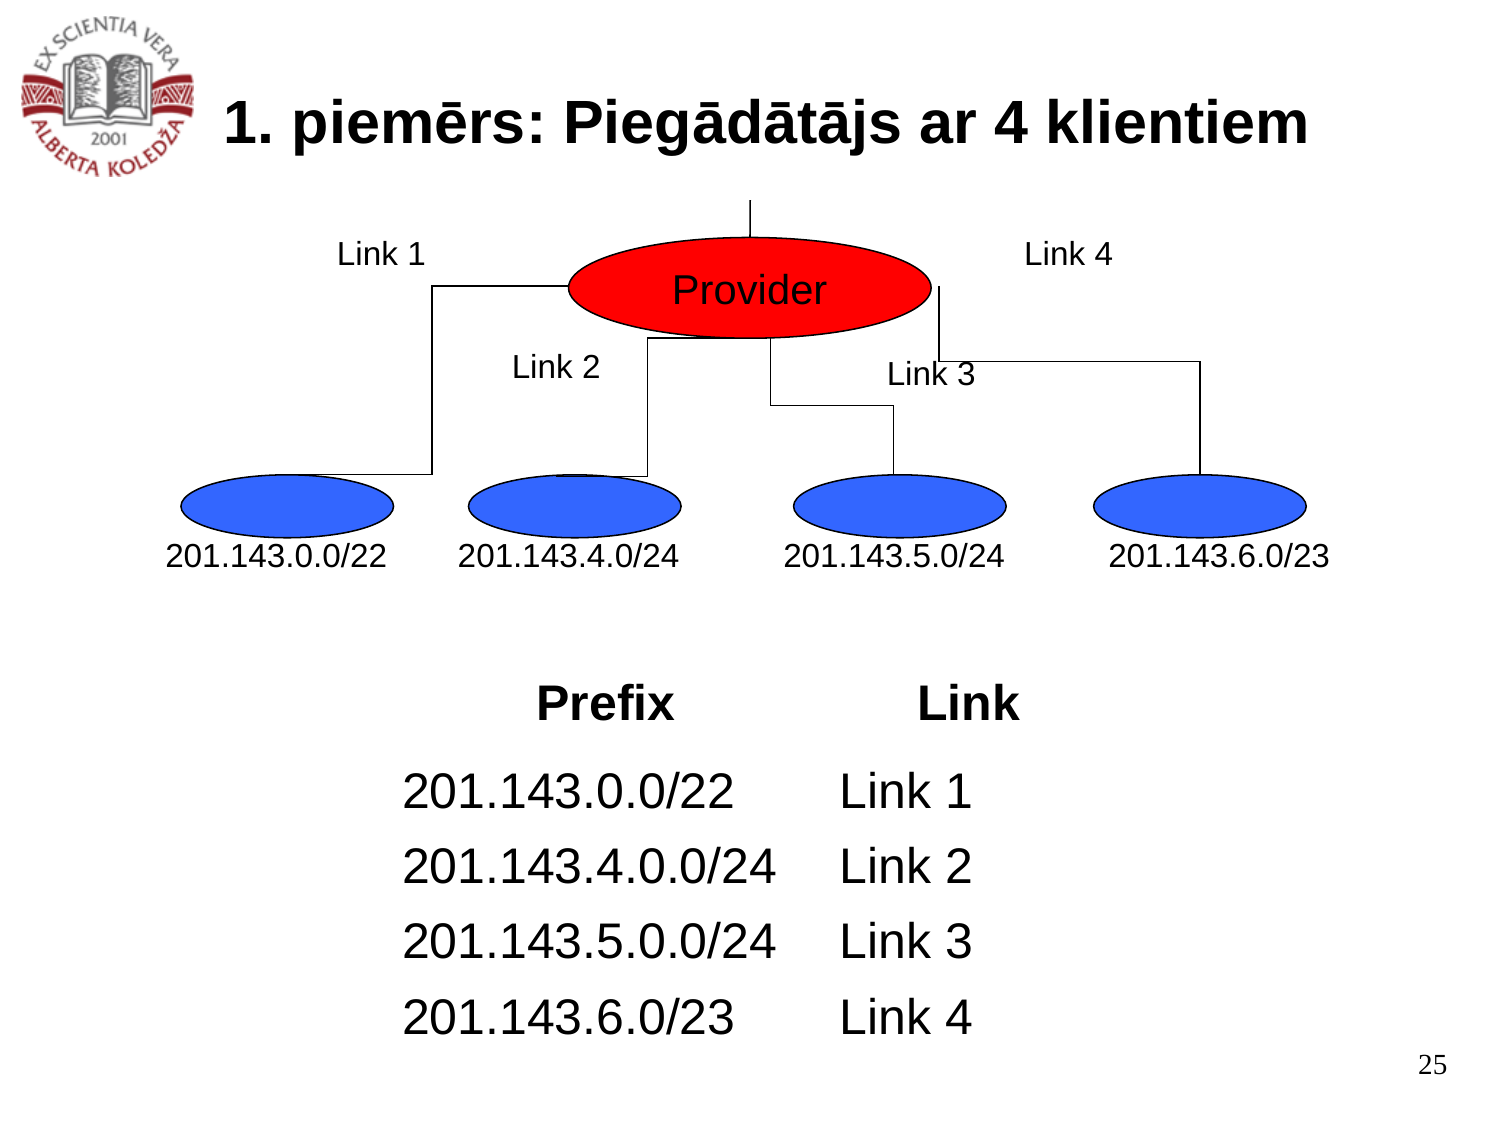

# 1. piemērs: Piegādātājs ar 4 klientiem
Link 1
Link 4
Provider
201.143.0.0/22
201.143.4.0/24
201.143.5.0/24
201.143.6.0/23
Link 2
Link 3
| Prefix | Link |
| --- | --- |
| 201.143.0.0/22 | Link 1 |
| 201.143.4.0.0/24 | Link 2 |
| 201.143.5.0.0/24 | Link 3 |
| 201.143.6.0/23 | Link 4 |